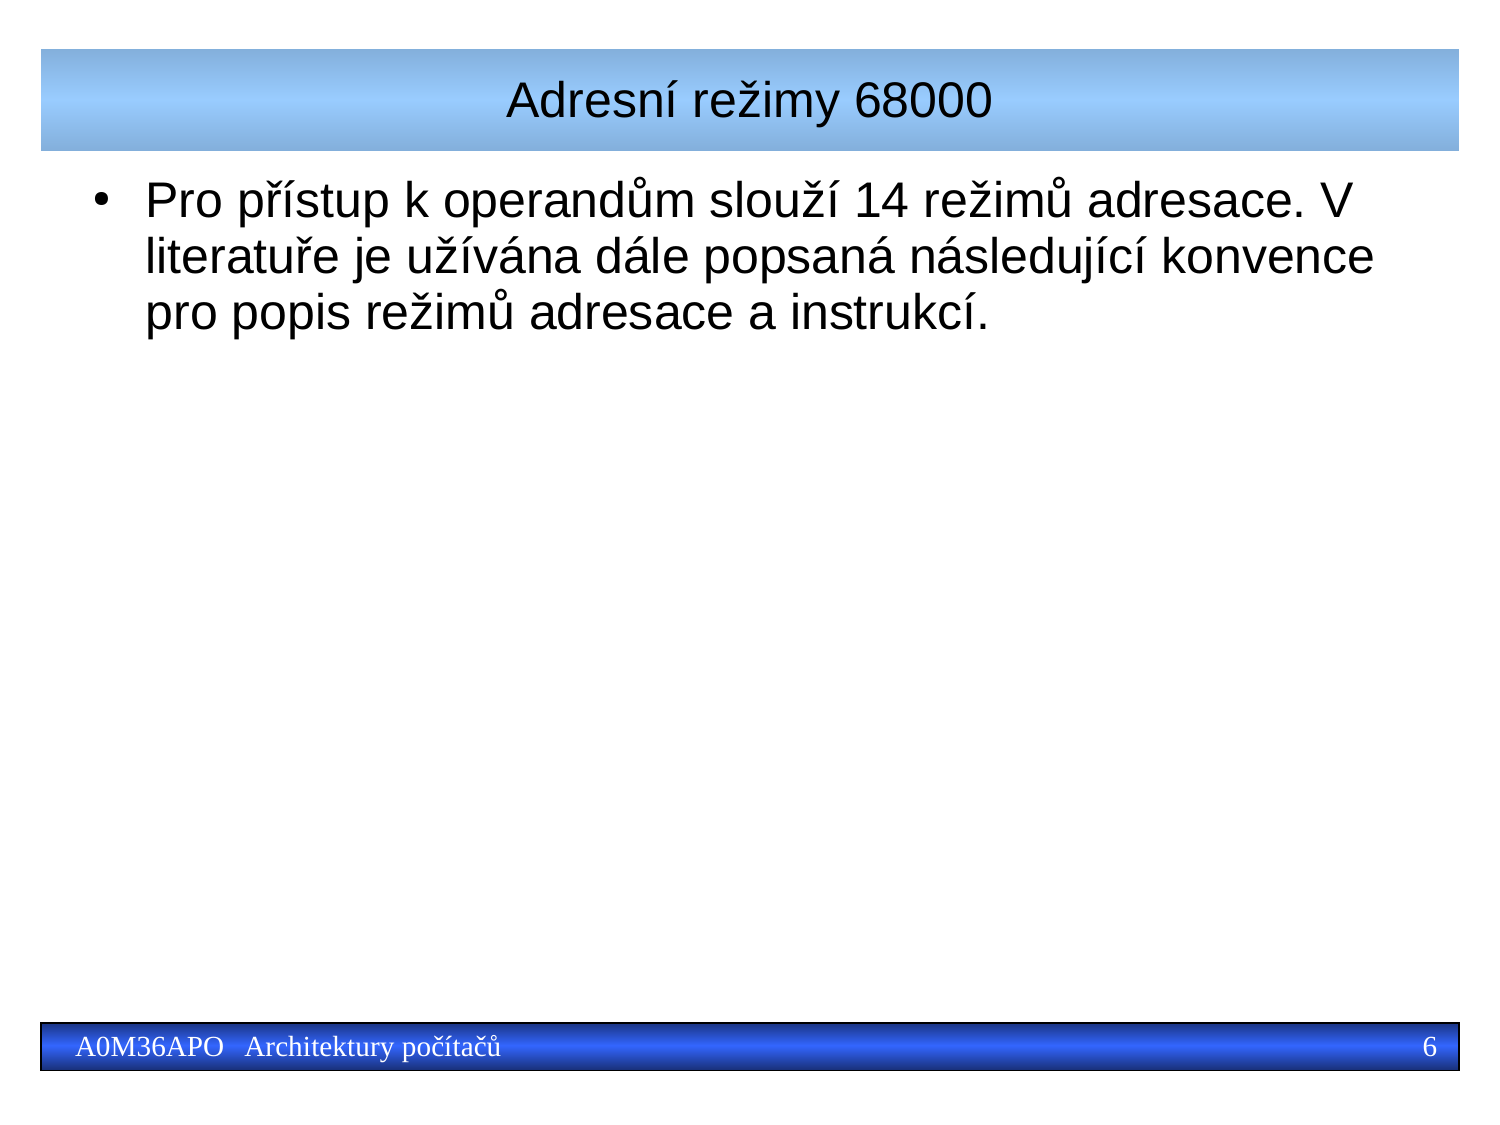

# Adresní režimy 68000
Pro přístup k operandům slouží 14 režimů adresace. V literatuře je užívána dále popsaná následující konvence pro popis režimů adresace a instrukcí.
A0M36APO Architektury počítačů
6